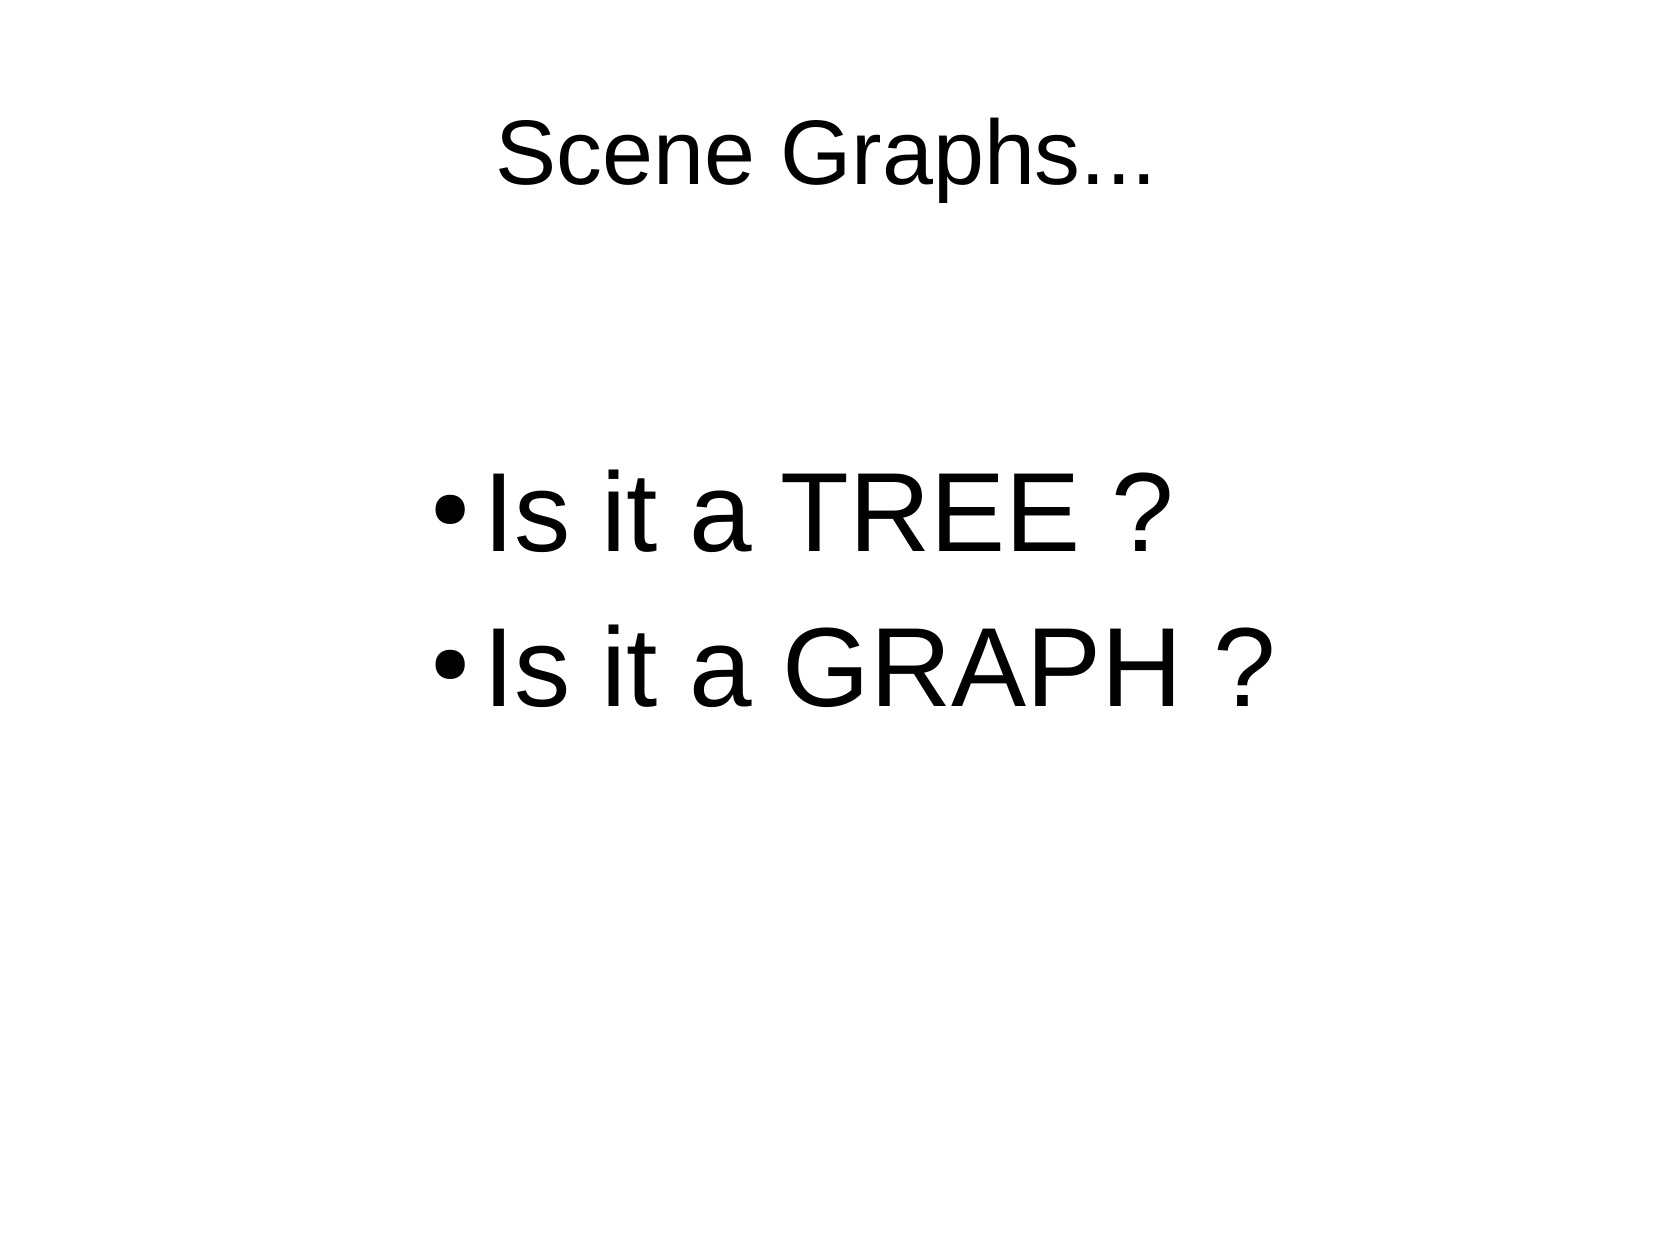

# Scene Graphs...
Is it a TREE ?
Is it a GRAPH ?